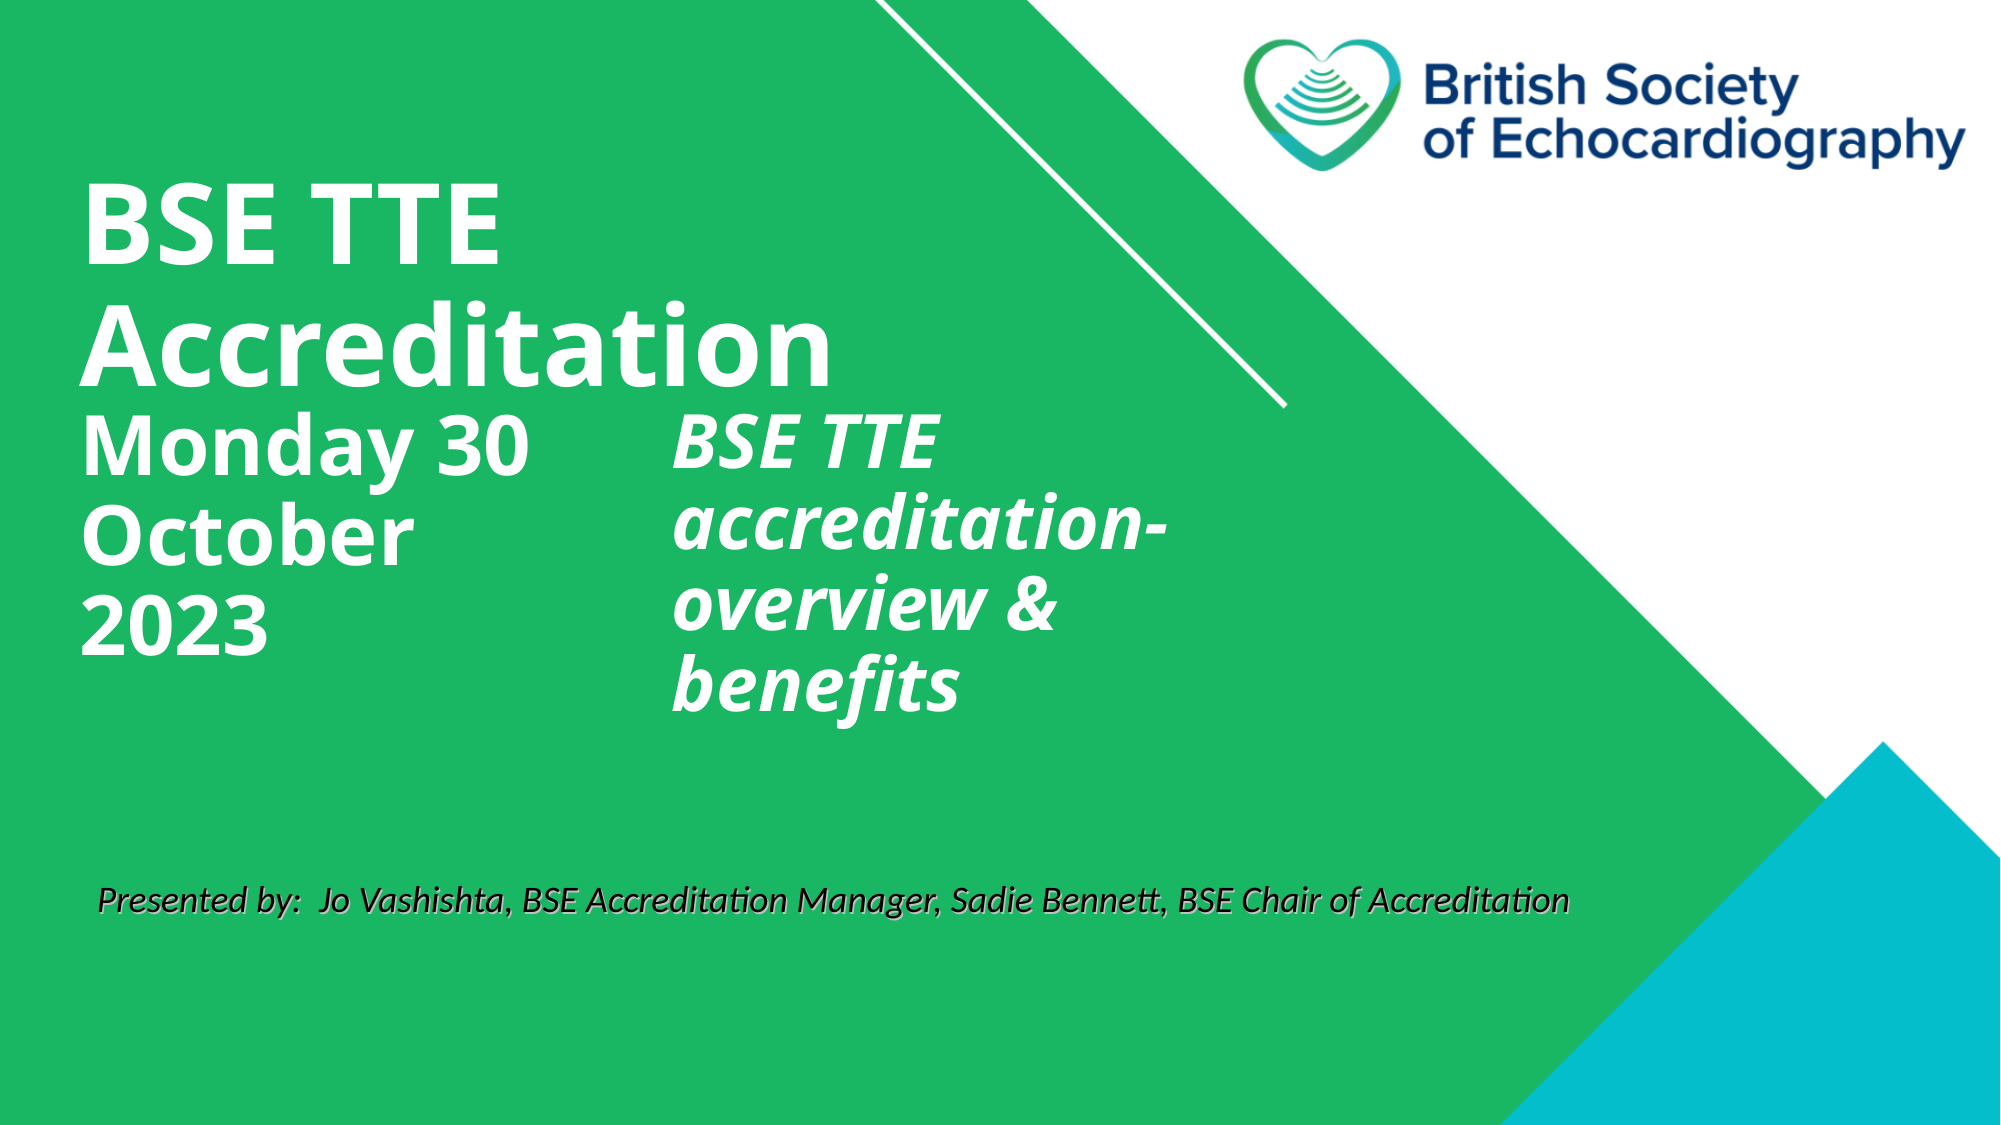

# BSE TTE Accreditation
Monday 30 October 2023
BSE TTE accreditation- overview & benefits
Presented by: Jo Vashishta, BSE Accreditation Manager, Sadie Bennett, BSE Chair of Accreditation